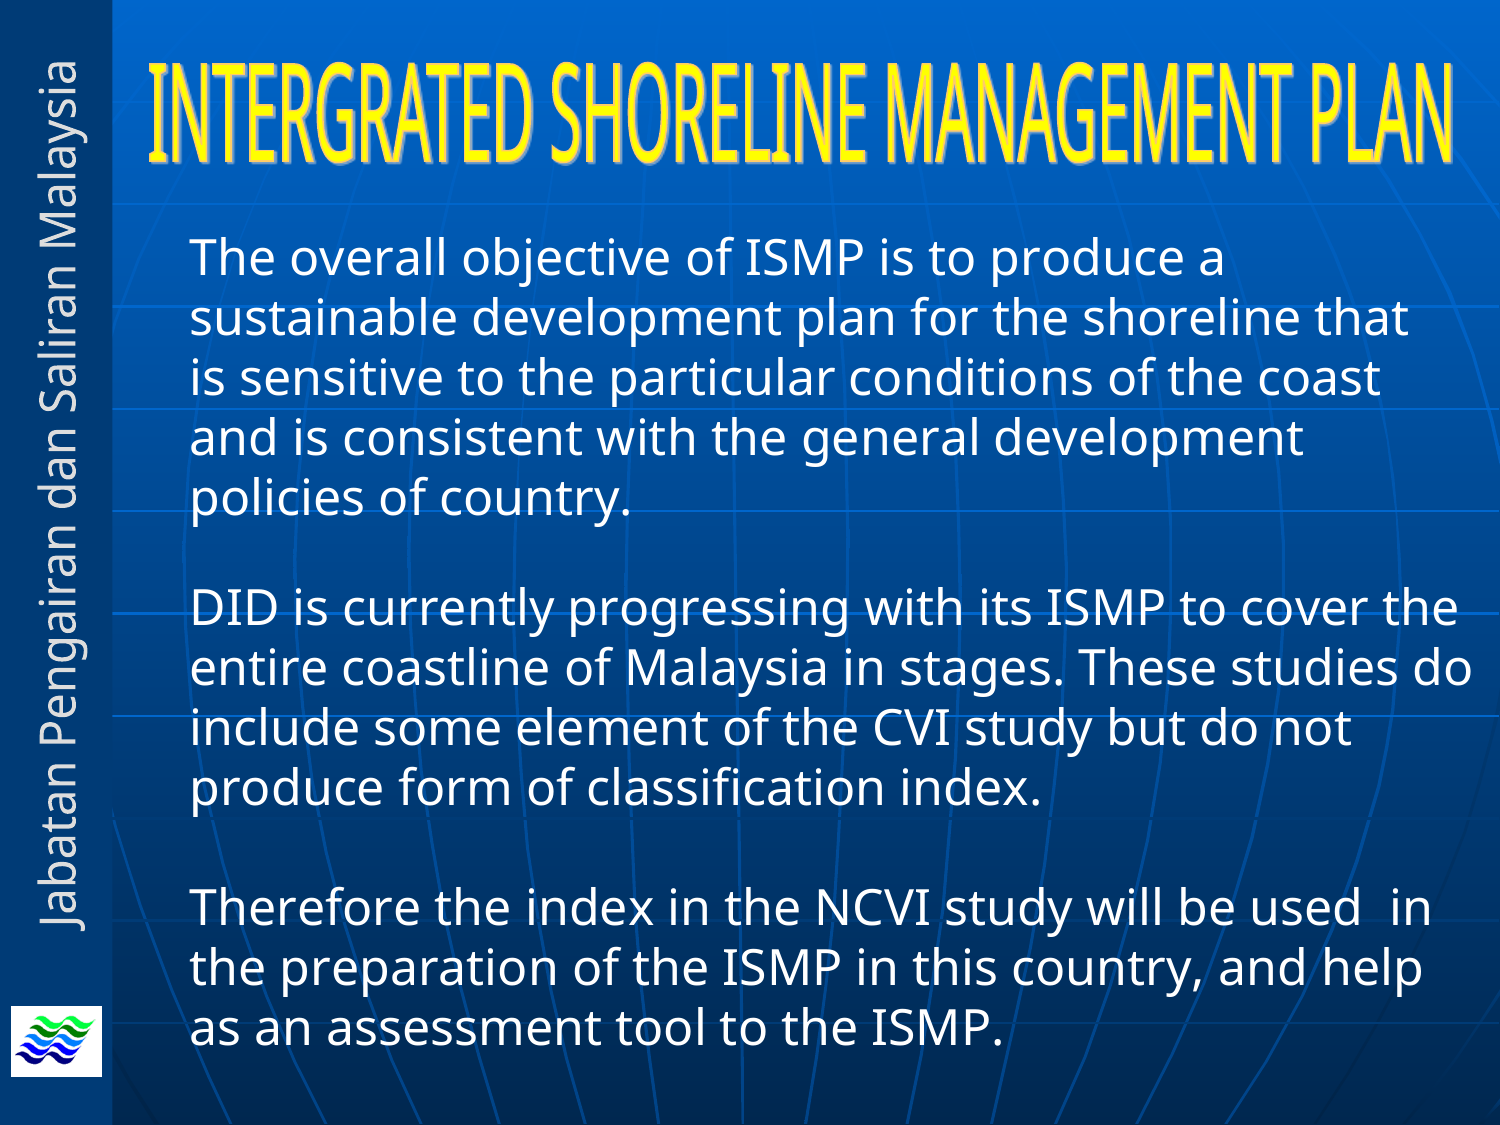

INTERGRATED SHORELINE MANAGEMENT PLAN
The overall objective of ISMP is to produce a sustainable development plan for the shoreline that is sensitive to the particular conditions of the coast and is consistent with the general development policies of country.
Jabatan Pengairan dan Saliran Malaysia
DID is currently progressing with its ISMP to cover the entire coastline of Malaysia in stages. These studies do include some element of the CVI study but do not produce form of classification index.
Therefore the index in the NCVI study will be used in the preparation of the ISMP in this country, and help as an assessment tool to the ISMP.